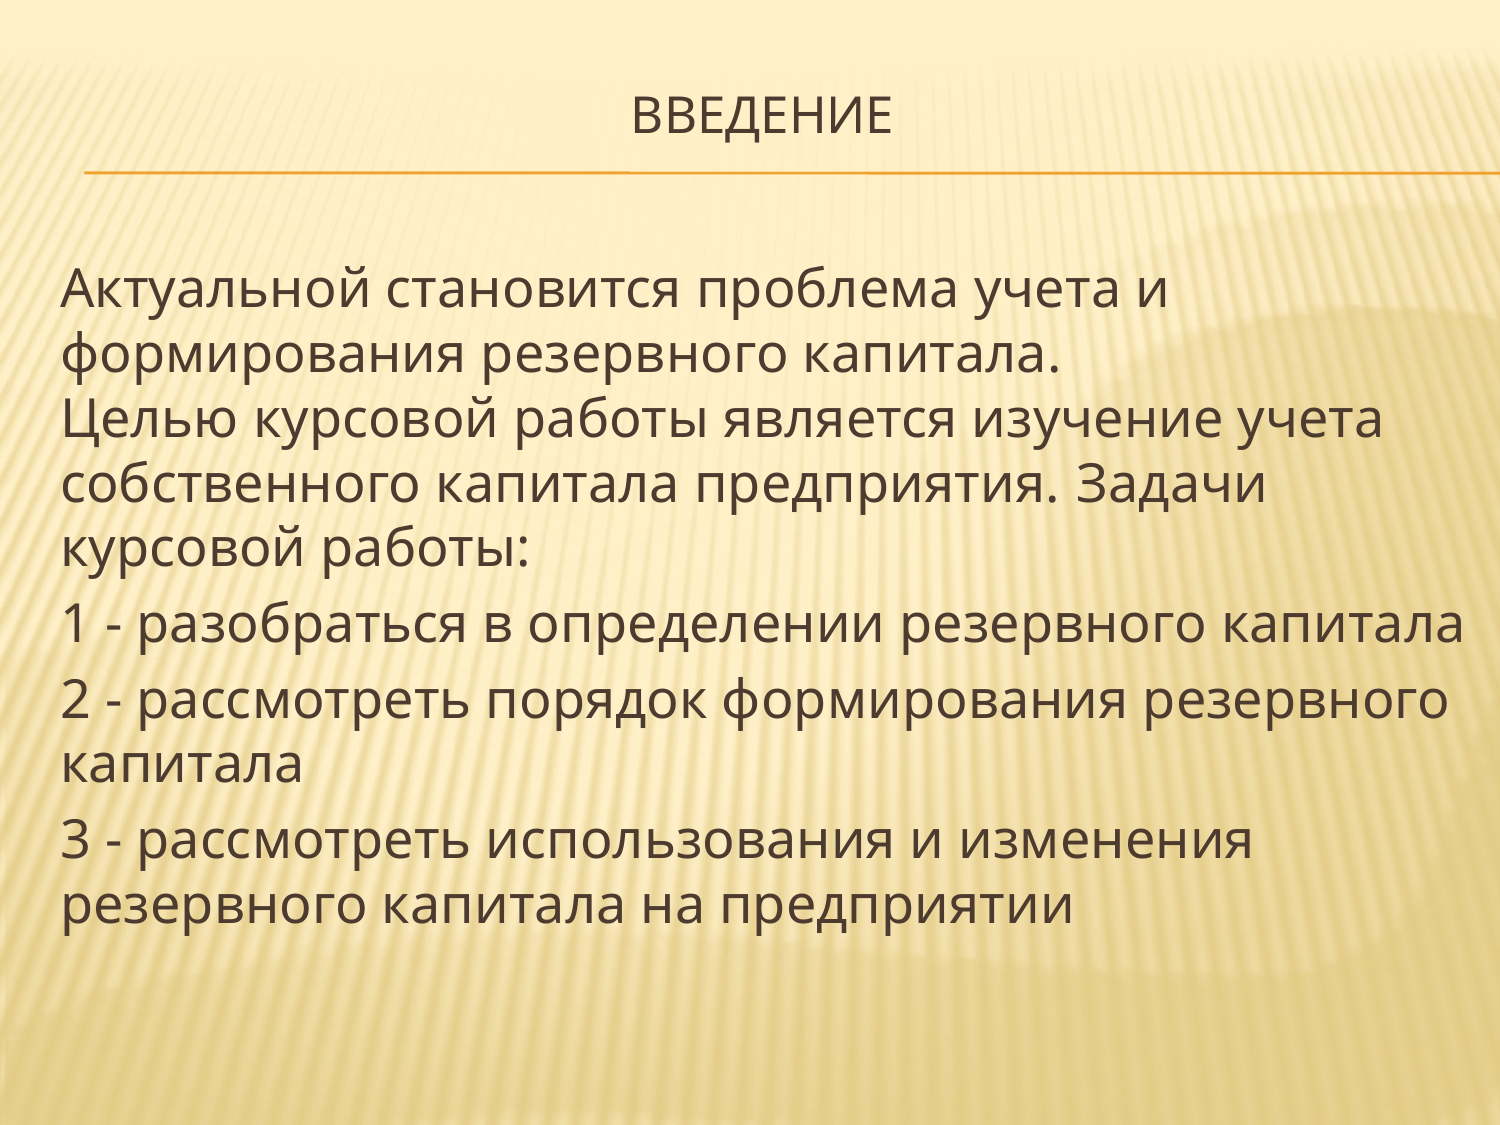

# ВВЕДЕНИЕ
		Актуальной становится проблема учета и формирования резервного капитала.
	Целью курсовой работы является изучение учета собственного капитала предприятия. 	Задачи курсовой работы:
	1 - разобраться в определении резервного капитала
	2 - рассмотреть порядок формирования резервного капитала
	3 - рассмотреть использования и изменения резервного капитала на предприятии